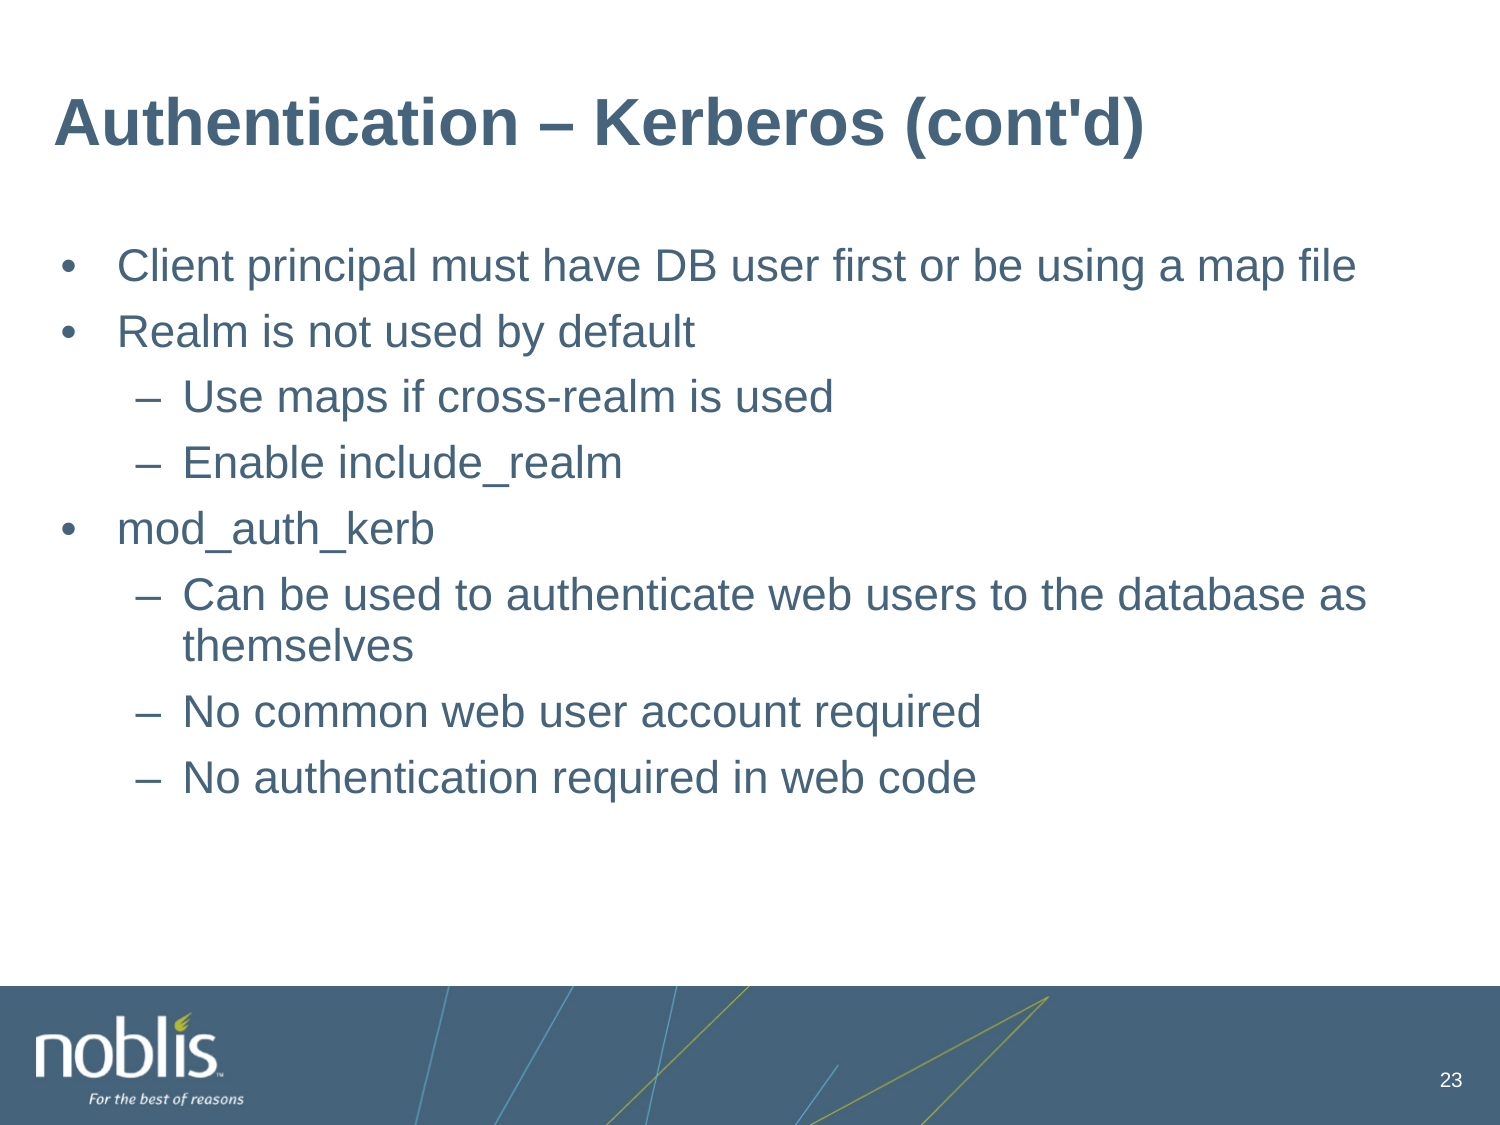

# Authentication – Kerberos (cont'd)
Client principal must have DB user first or be using a map file
Realm is not used by default
Use maps if cross-realm is used
Enable include_realm
mod_auth_kerb
Can be used to authenticate web users to the database as themselves
No common web user account required
No authentication required in web code